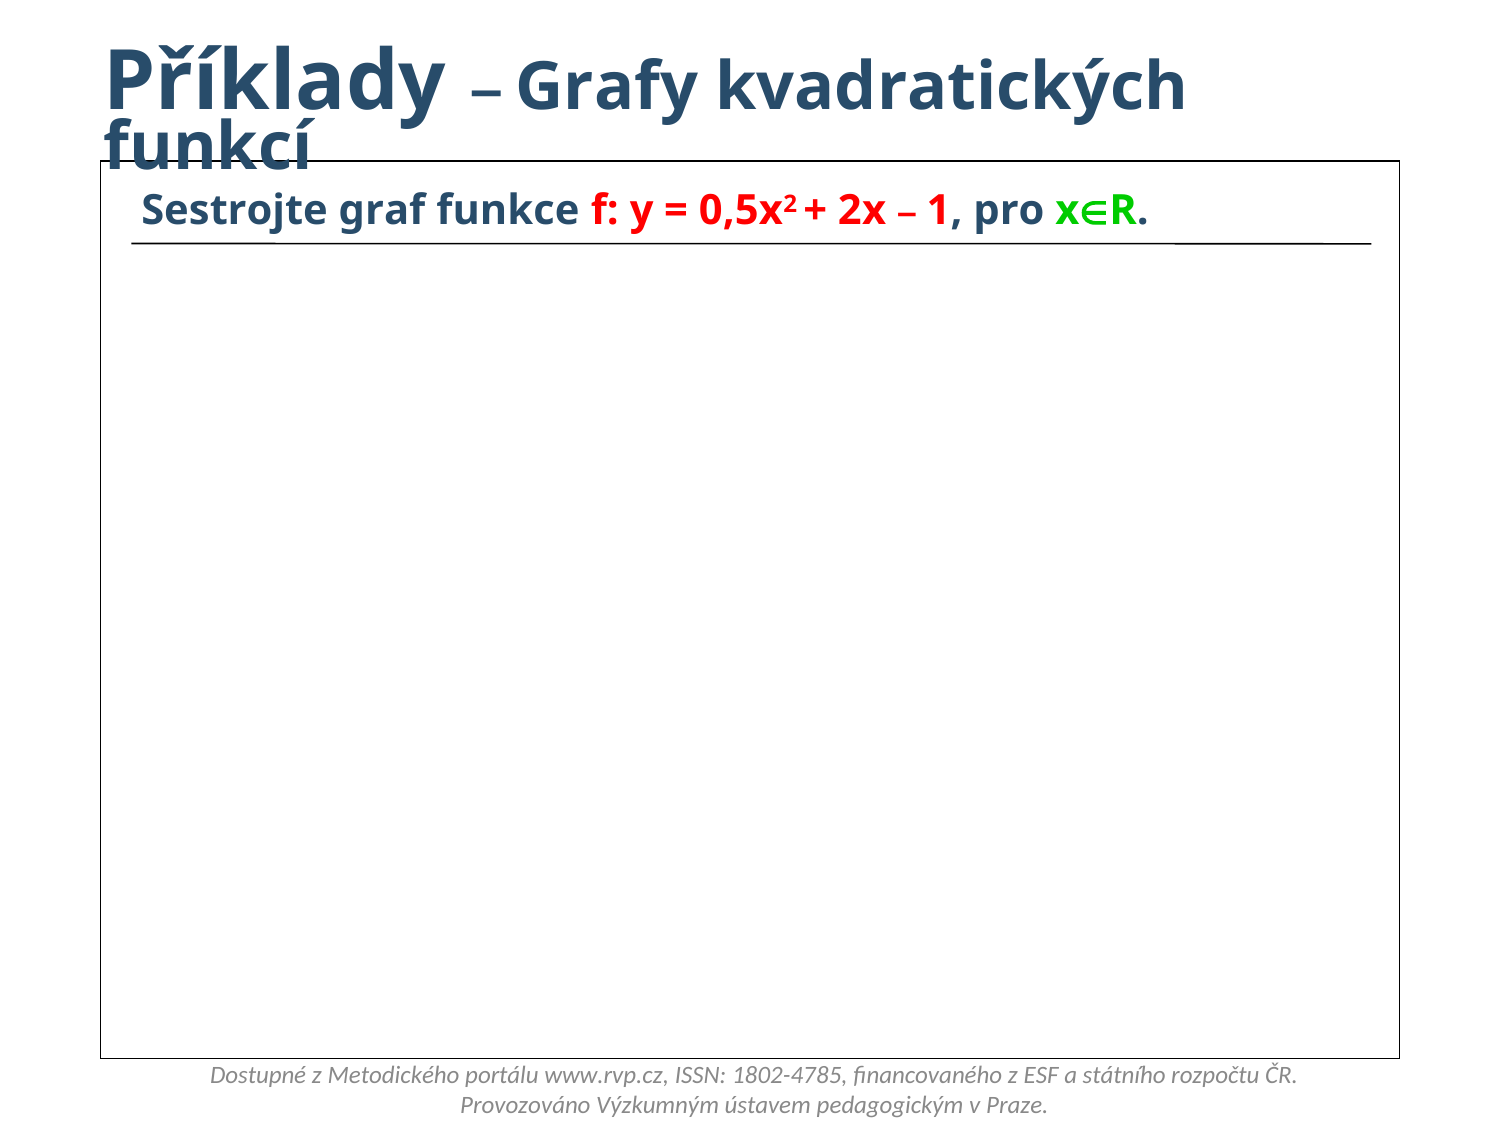

# Příklady – Grafy kvadratických funkcí
Sestrojte graf funkce f: y = 0,5x2 + 2x – 1, pro xR.